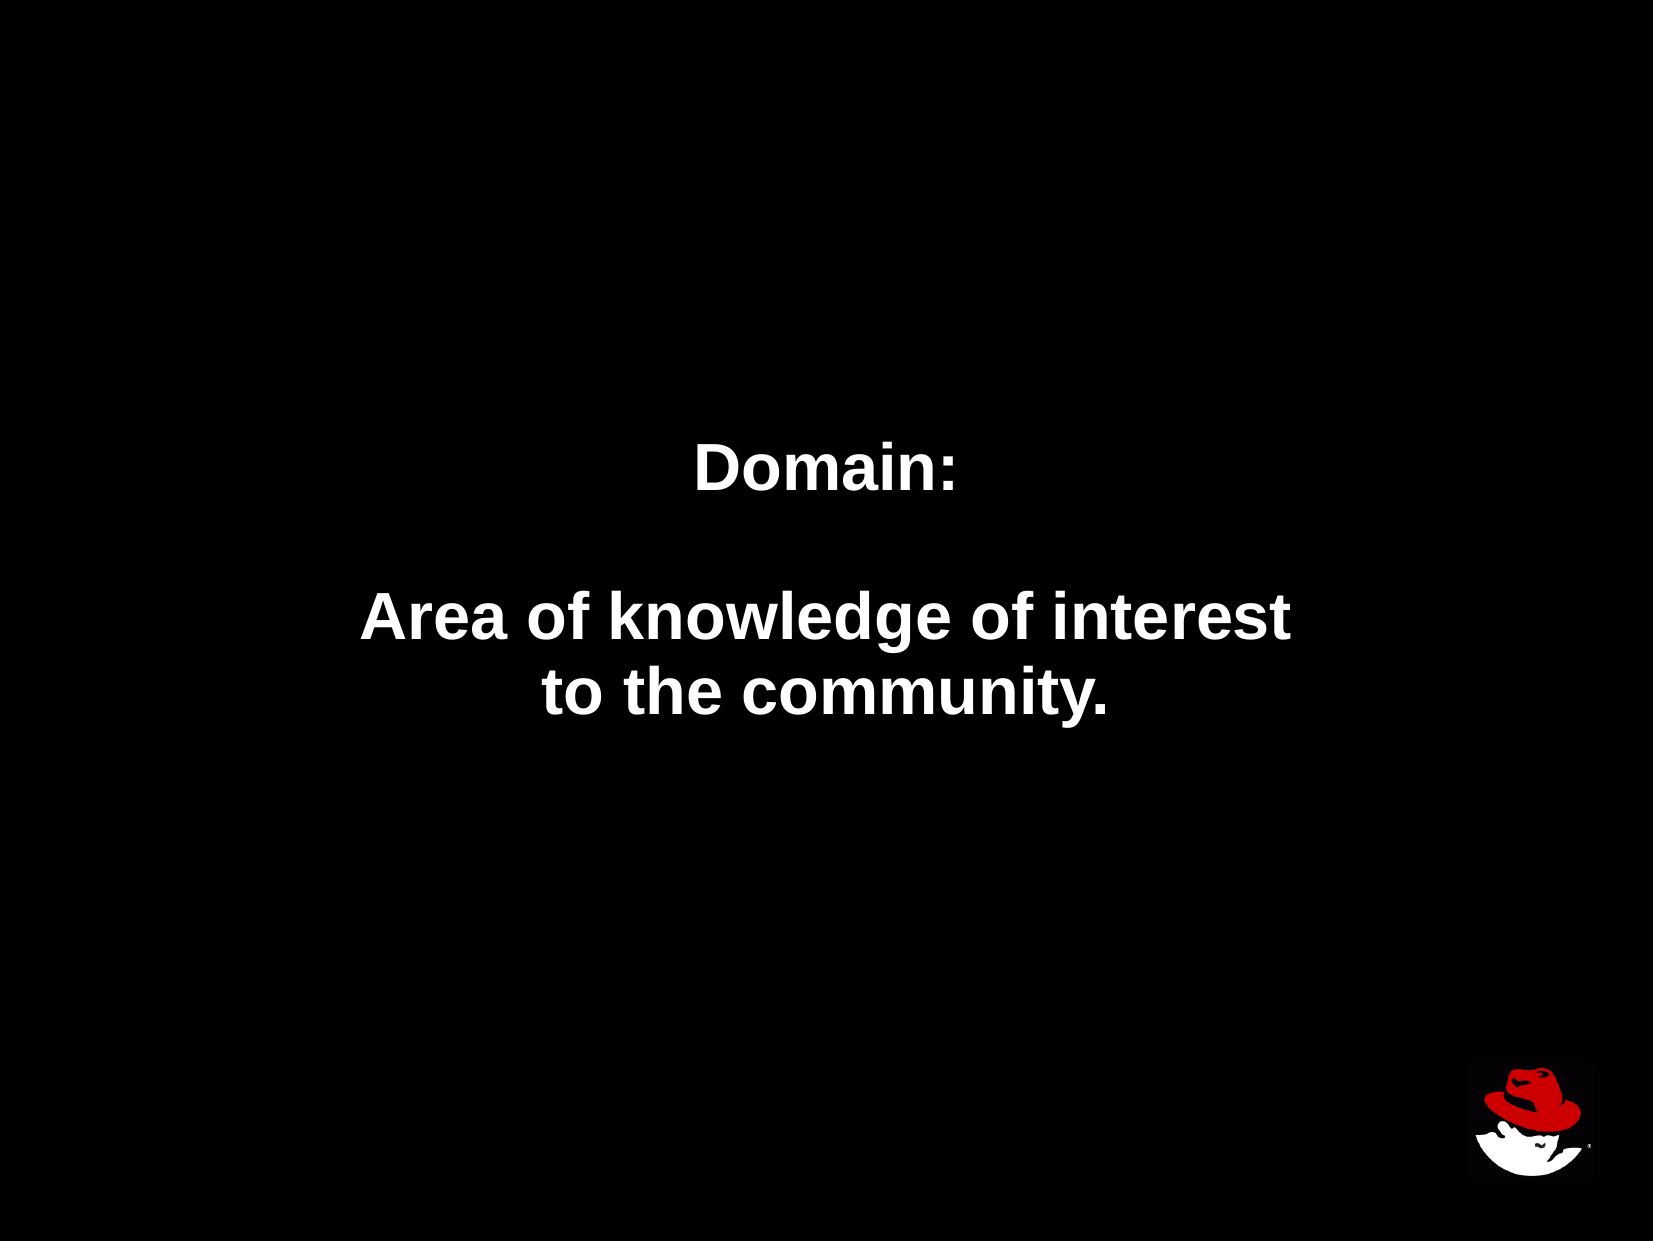

# Domain:
Area of knowledge of interest
to the community.